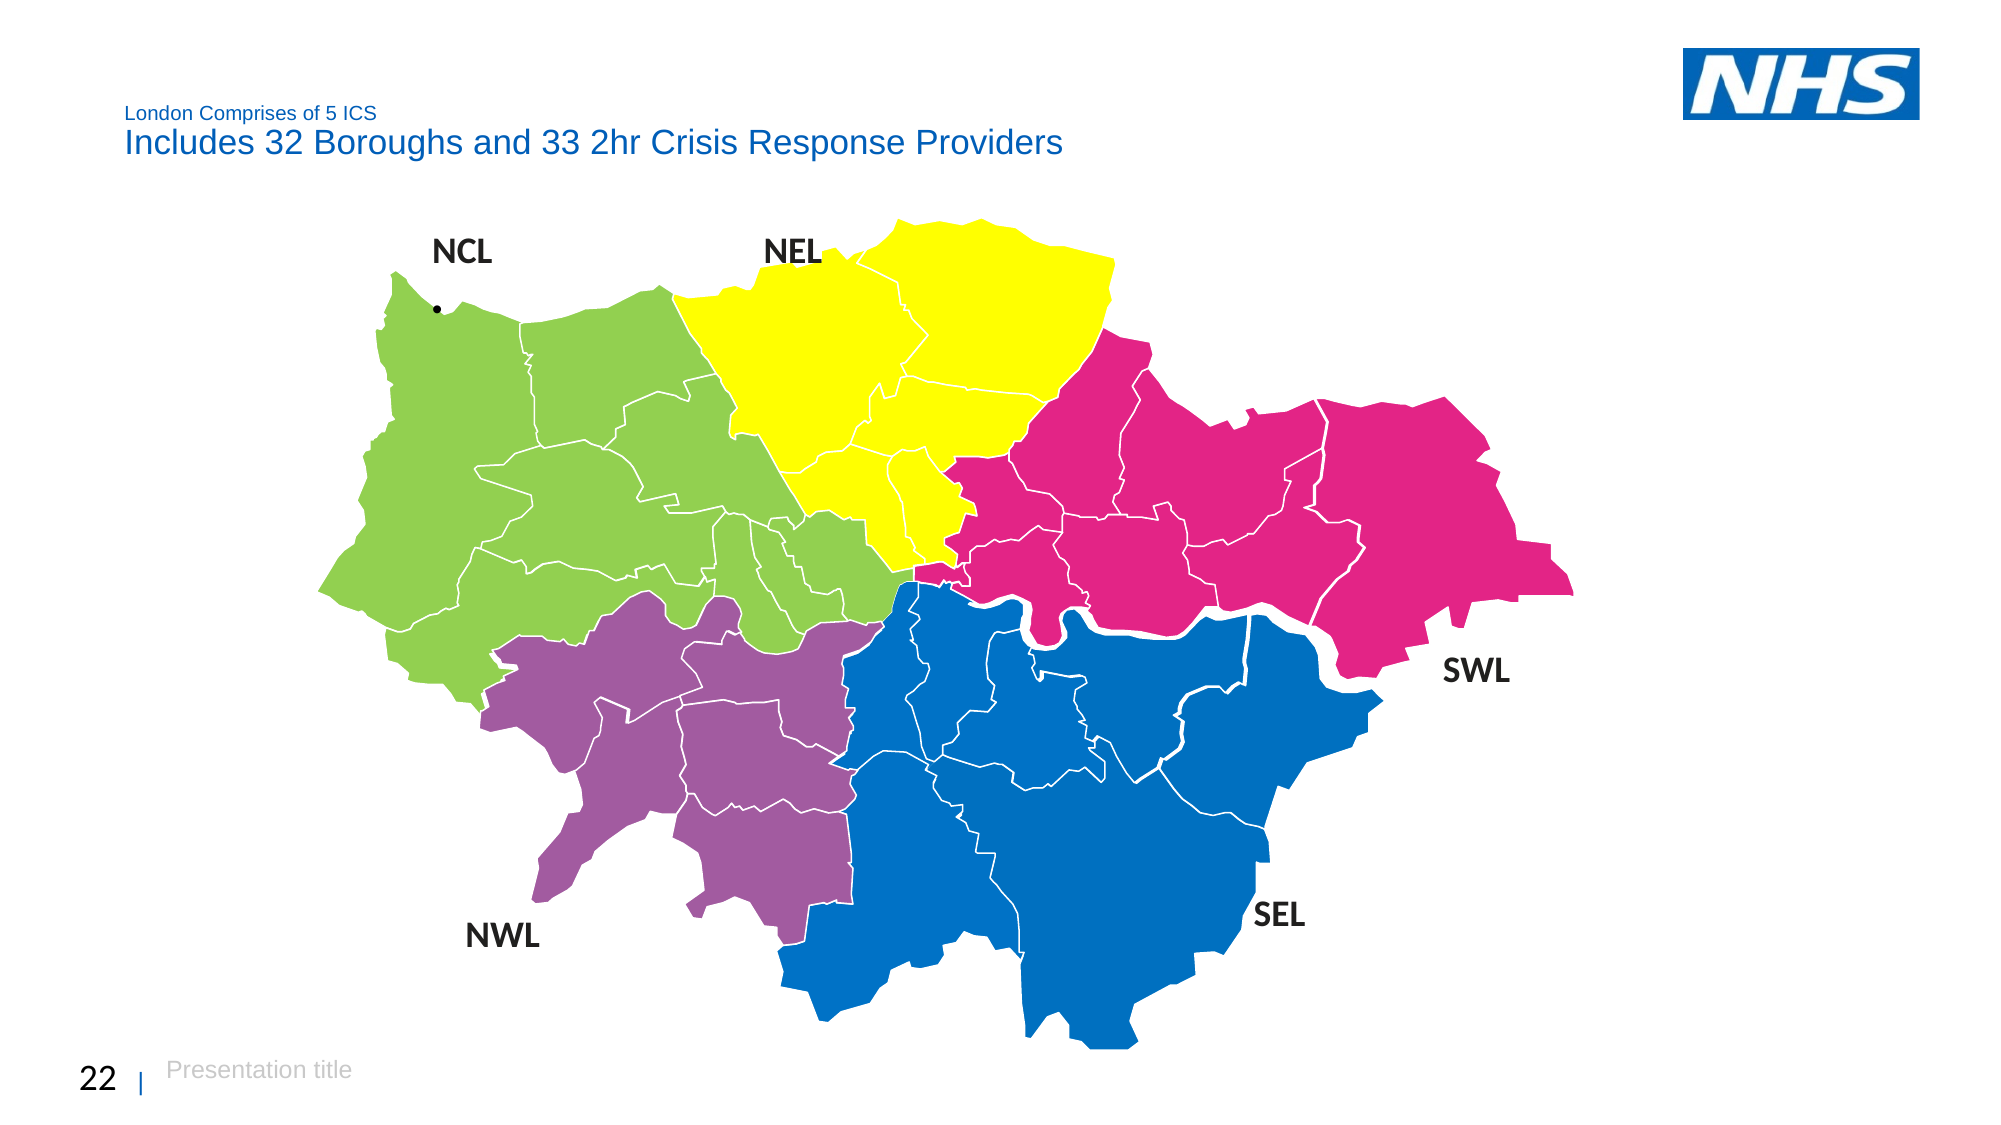

# London Comprises of 5 ICS Includes 32 Boroughs and 33 2hr Crisis Response Providers
NCL NEL
SWL
SEL
NWL
Presentation title